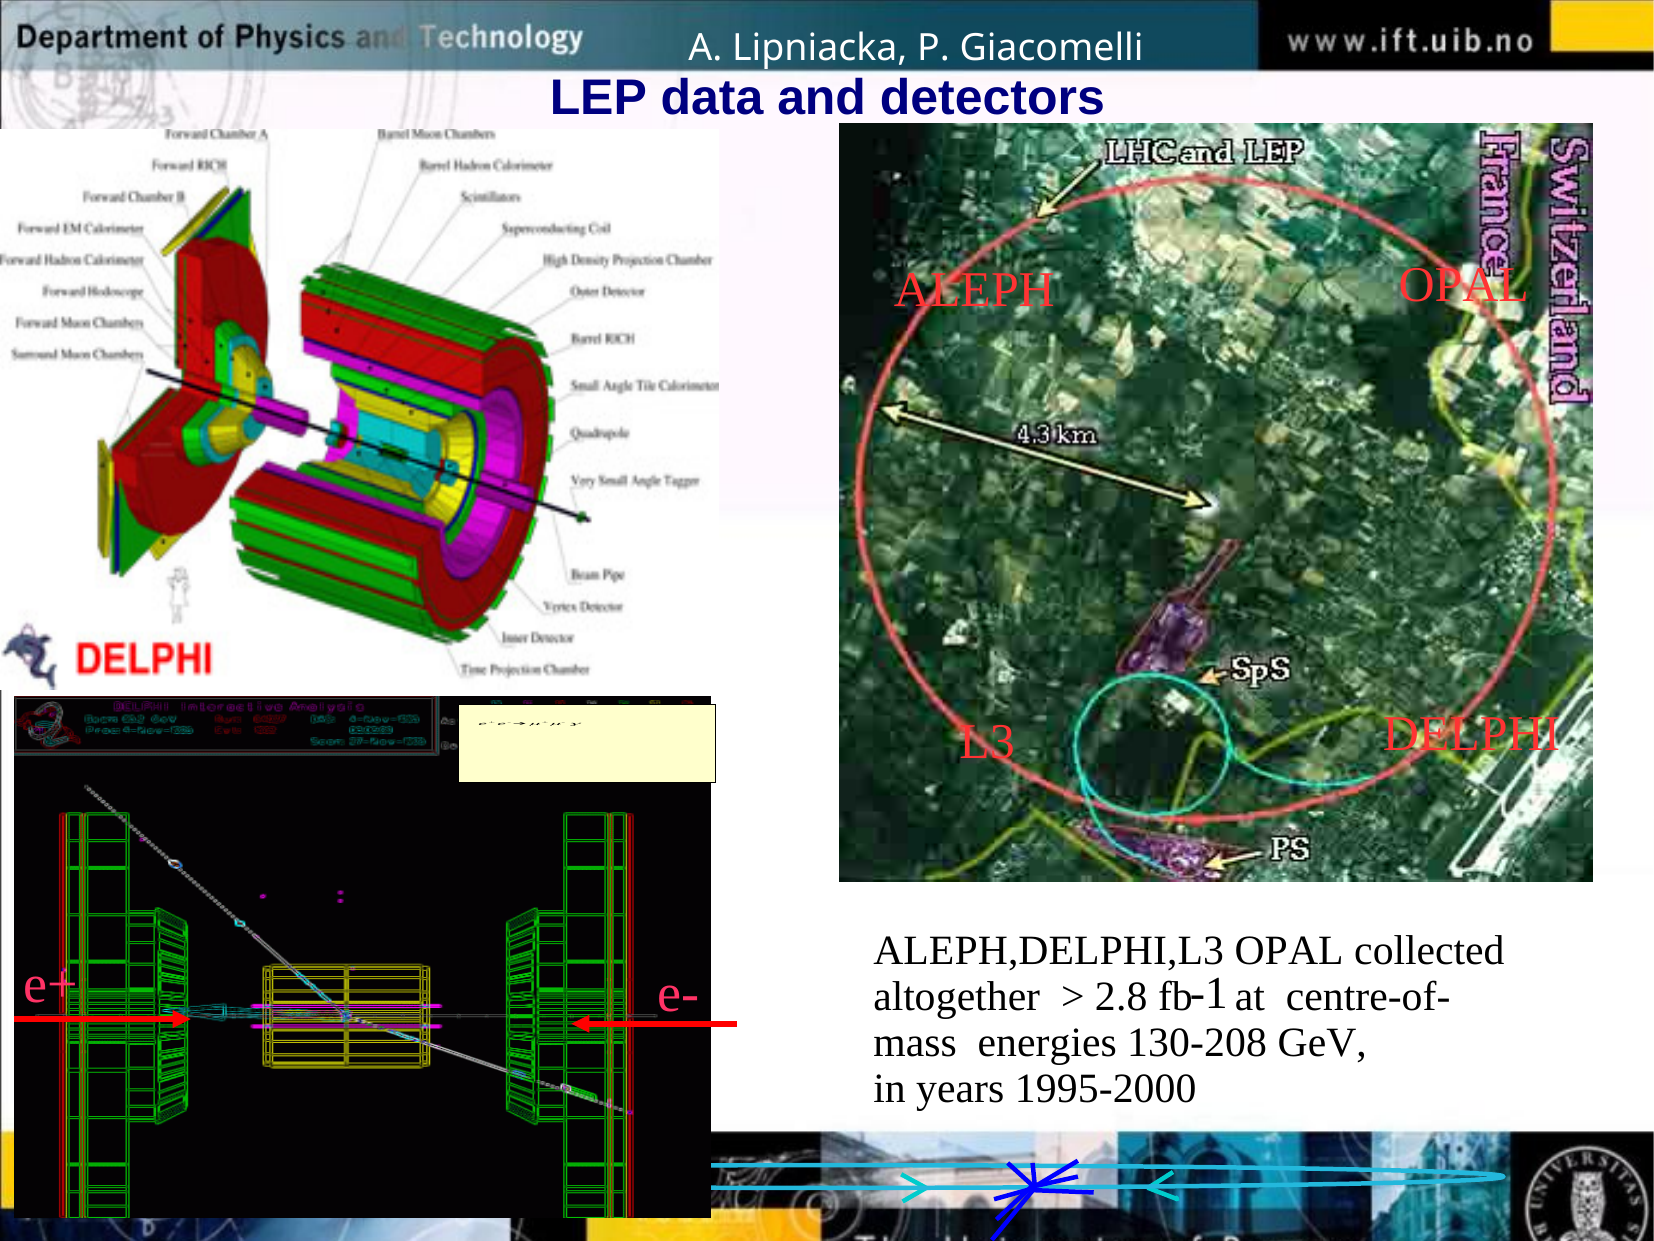

# LEP data and detectors
OPAL
ALEPH
DELPHI
L3
ALEPH,DELPHI,L3 OPAL collected
altogether > 2.8 fb at centre-of-
mass energies 130-208 GeV,
in years 1995-2000
e+
e-
-1